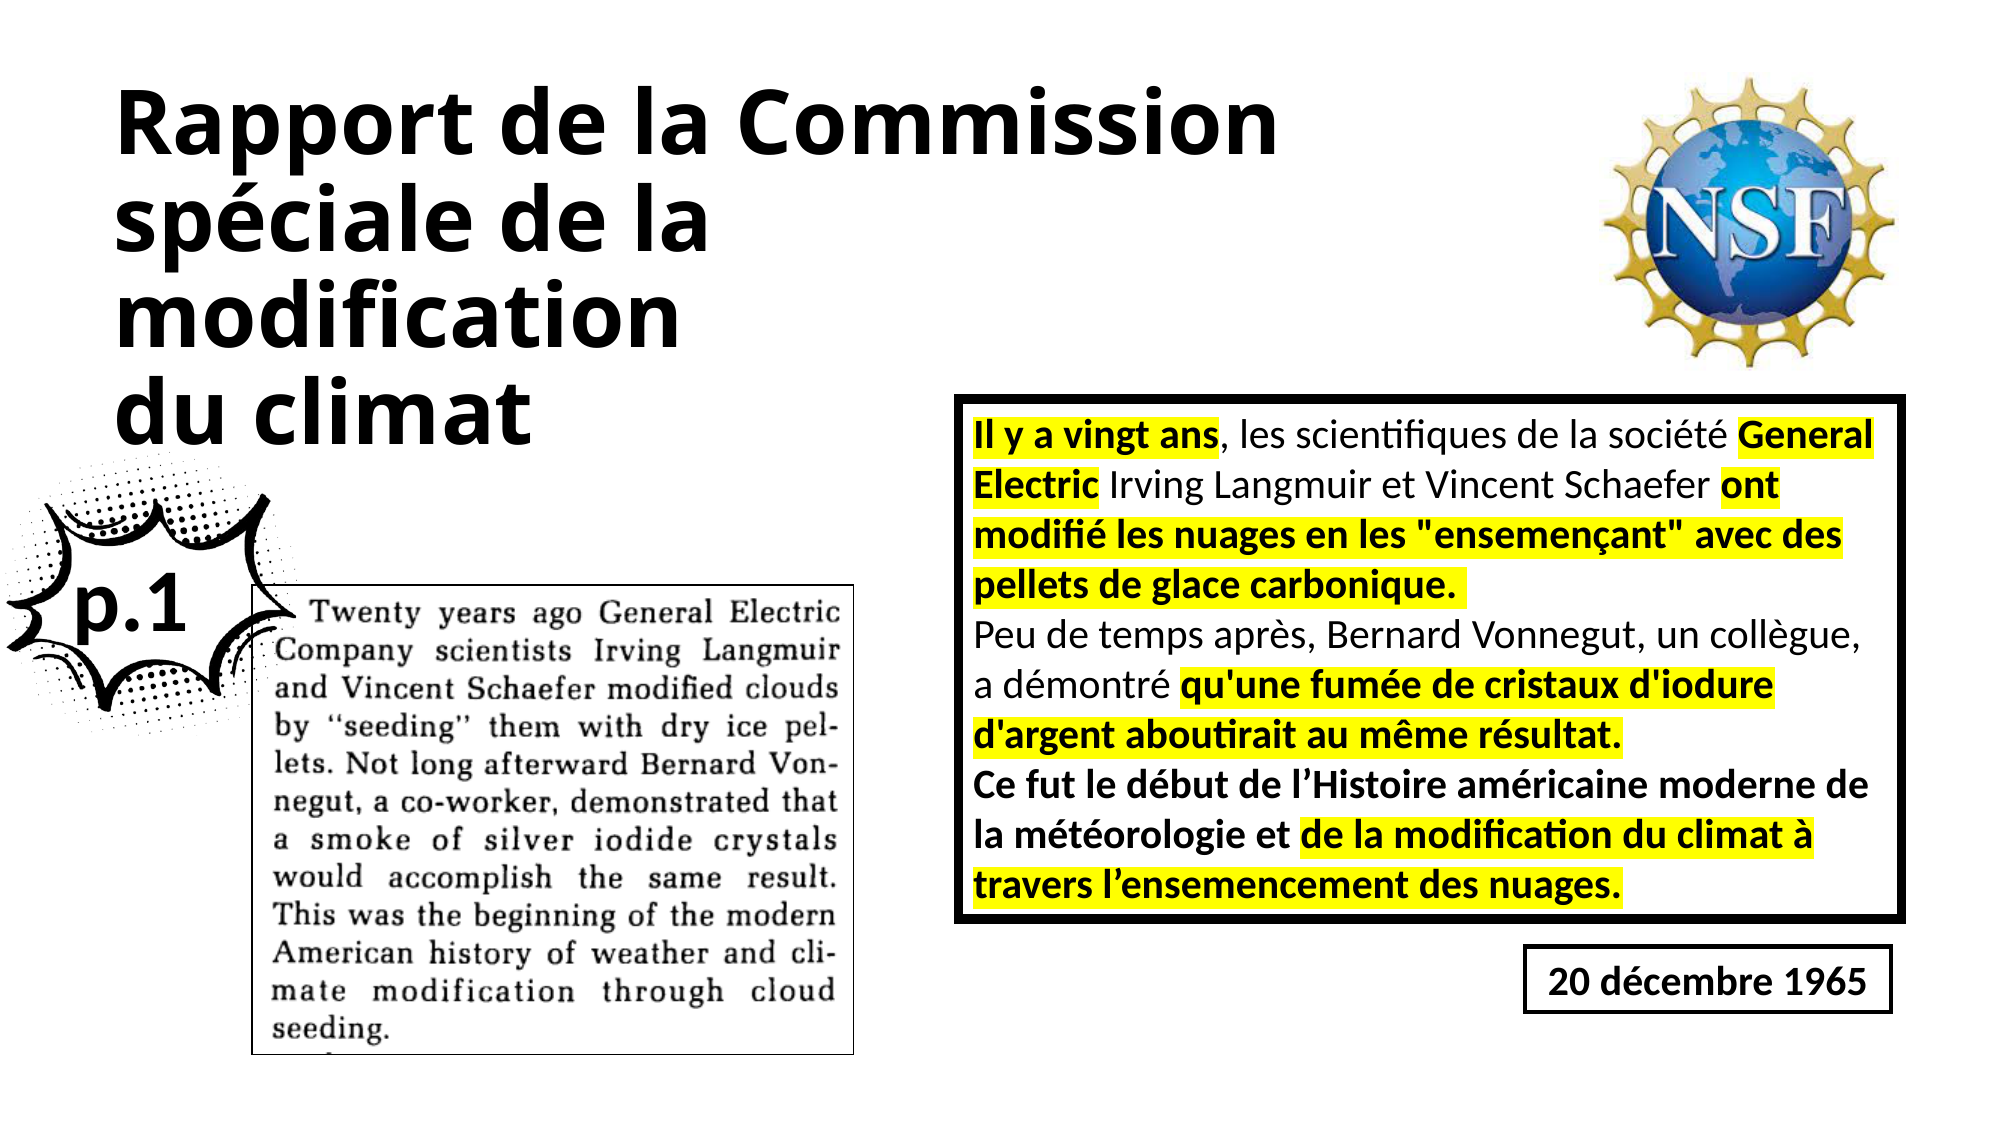

Rapport de la Commission spéciale de la modification
du climat
Il y a vingt ans, les scientifiques de la société General Electric Irving Langmuir et Vincent Schaefer ont modifié les nuages en les "ensemençant" avec des pellets de glace carbonique.
Peu de temps après, Bernard Vonnegut, un collègue, a démontré qu'une fumée de cristaux d'iodure d'argent aboutirait au même résultat.
Ce fut le début de l’Histoire américaine moderne de la météorologie et de la modification du climat à travers l’ensemencement des nuages.
p.1
20 décembre 1965